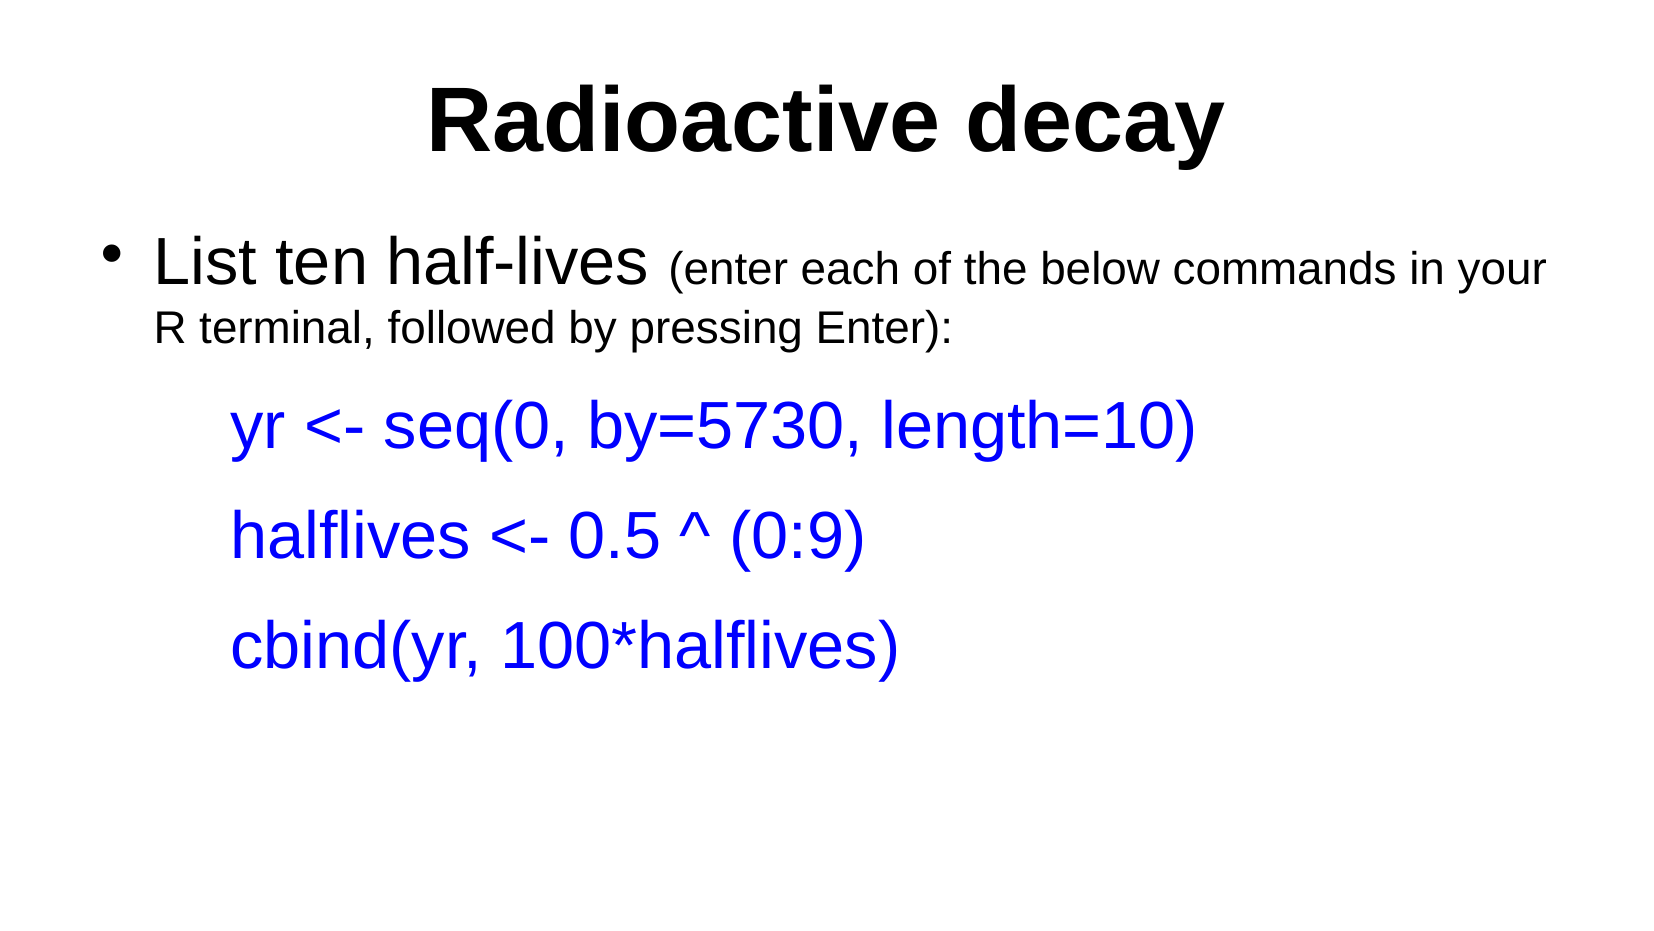

Radioactive decay
List ten half-lives (enter each of the below commands in your R terminal, followed by pressing Enter):
		yr <- seq(0, by=5730, length=10)
		halflives <- 0.5 ^ (0:9)
		cbind(yr, 100*halflives)